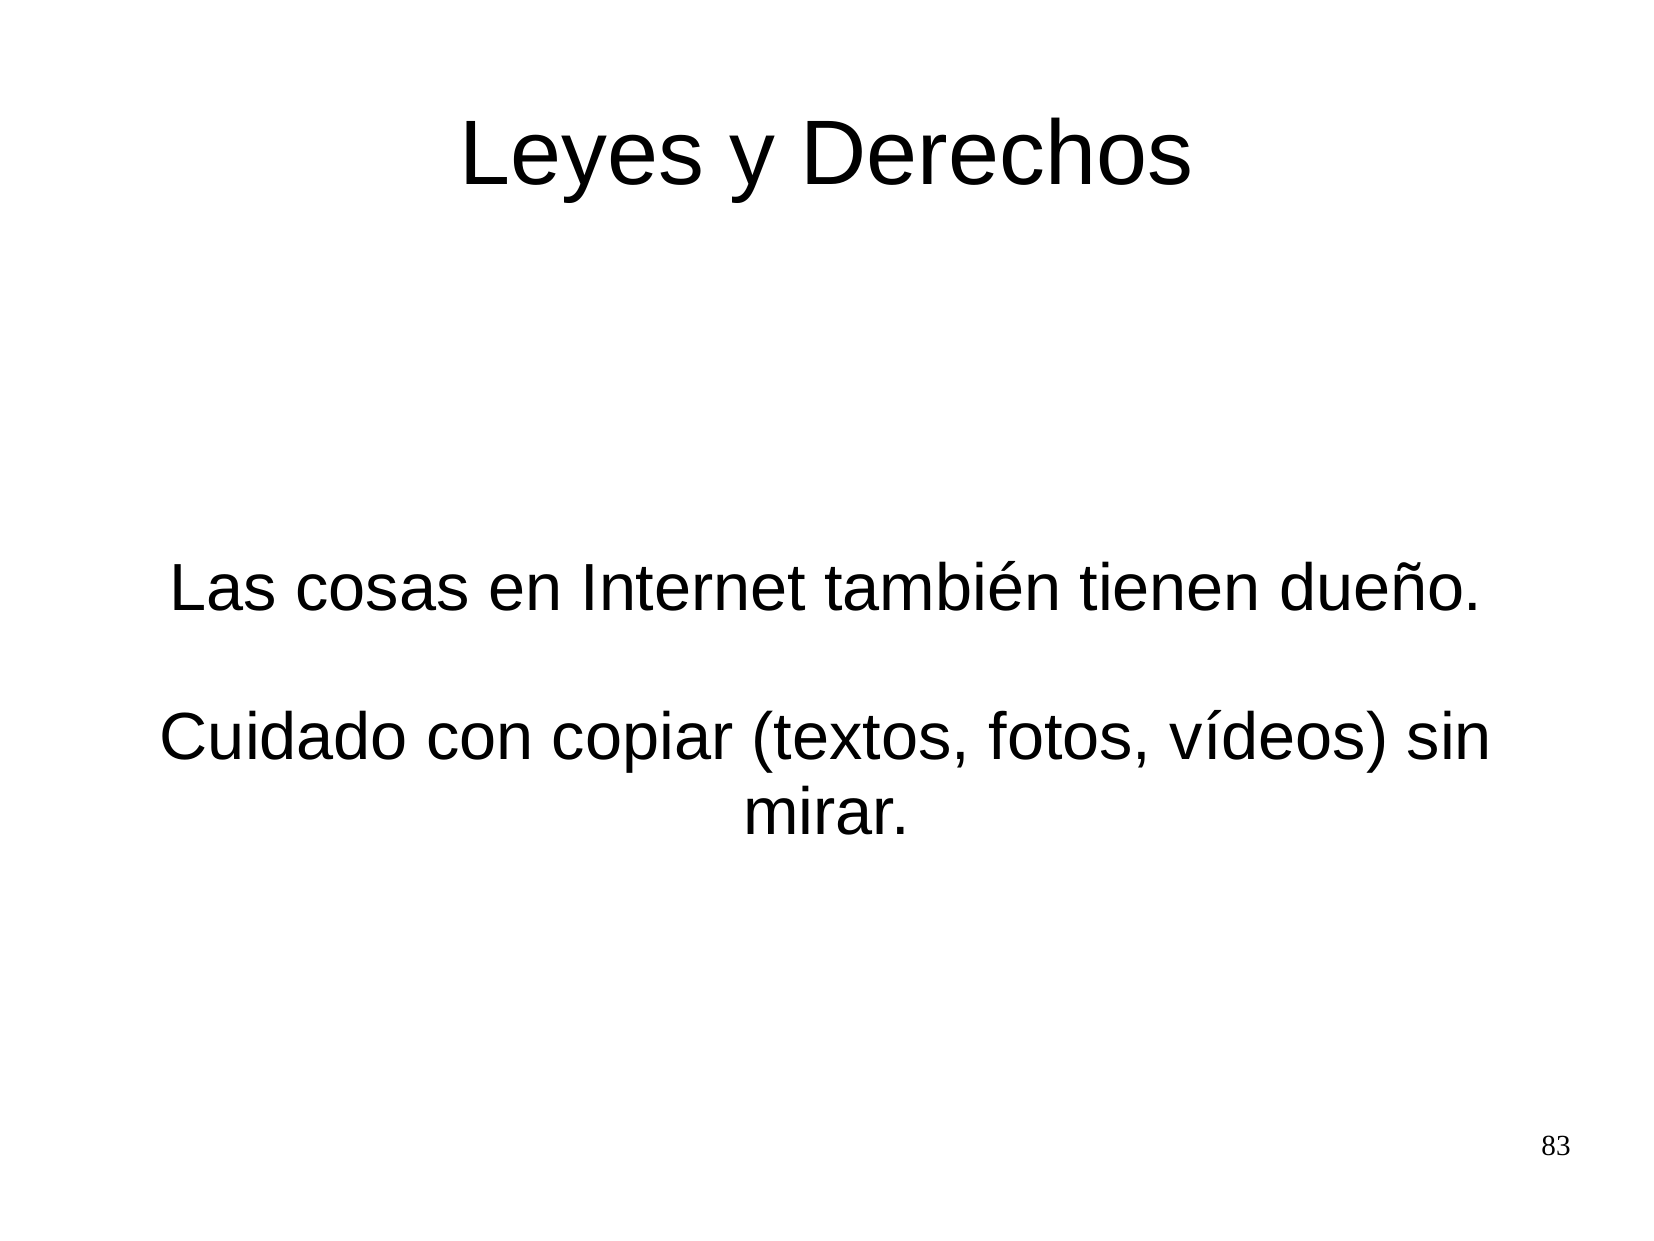

# Leyes y Derechos
Las cosas en Internet también tienen dueño.
Cuidado con copiar (textos, fotos, vídeos) sin mirar.
83